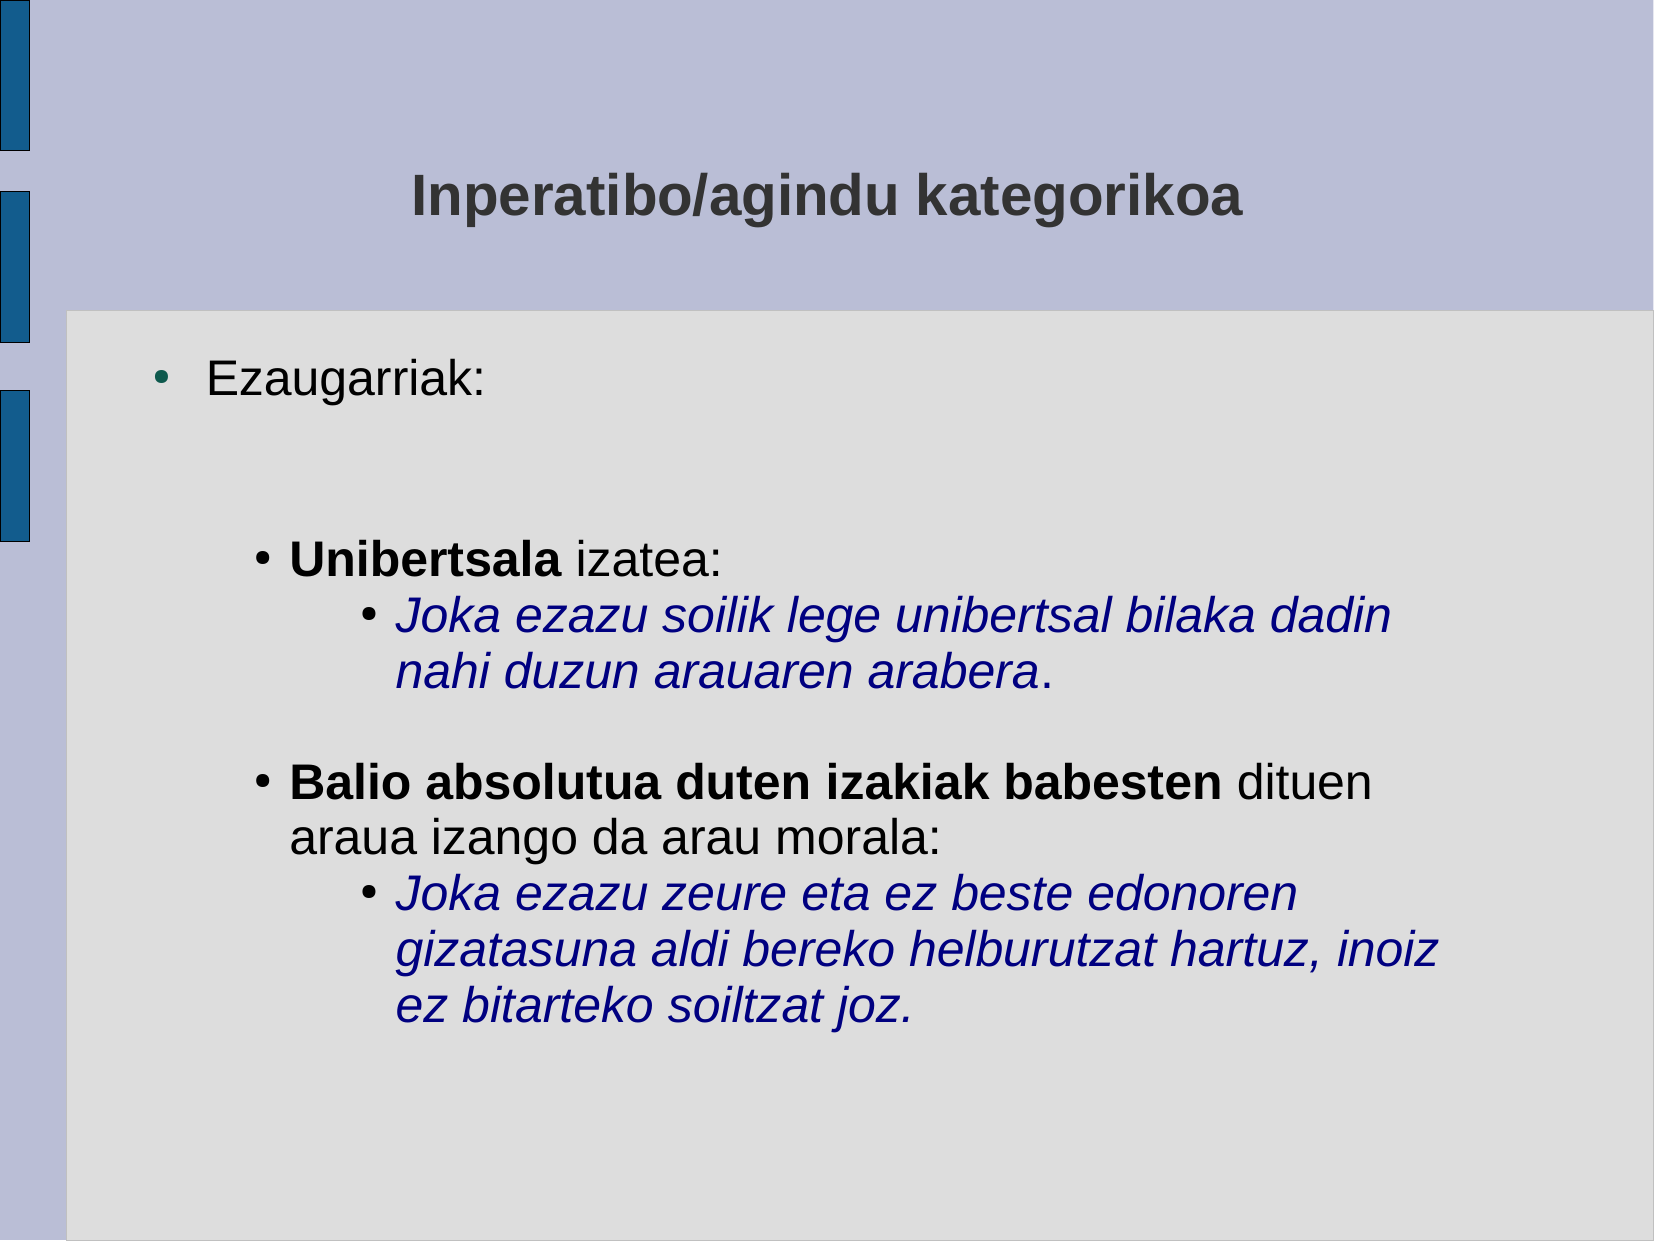

# Inperatibo/agindu kategorikoa
Ezaugarriak:
Unibertsala izatea:
Joka ezazu soilik lege unibertsal bilaka dadin nahi duzun arauaren arabera.
Balio absolutua duten izakiak babesten dituen araua izango da arau morala:
Joka ezazu zeure eta ez beste edonoren gizatasuna aldi bereko helburutzat hartuz, inoiz ez bitarteko soiltzat joz.